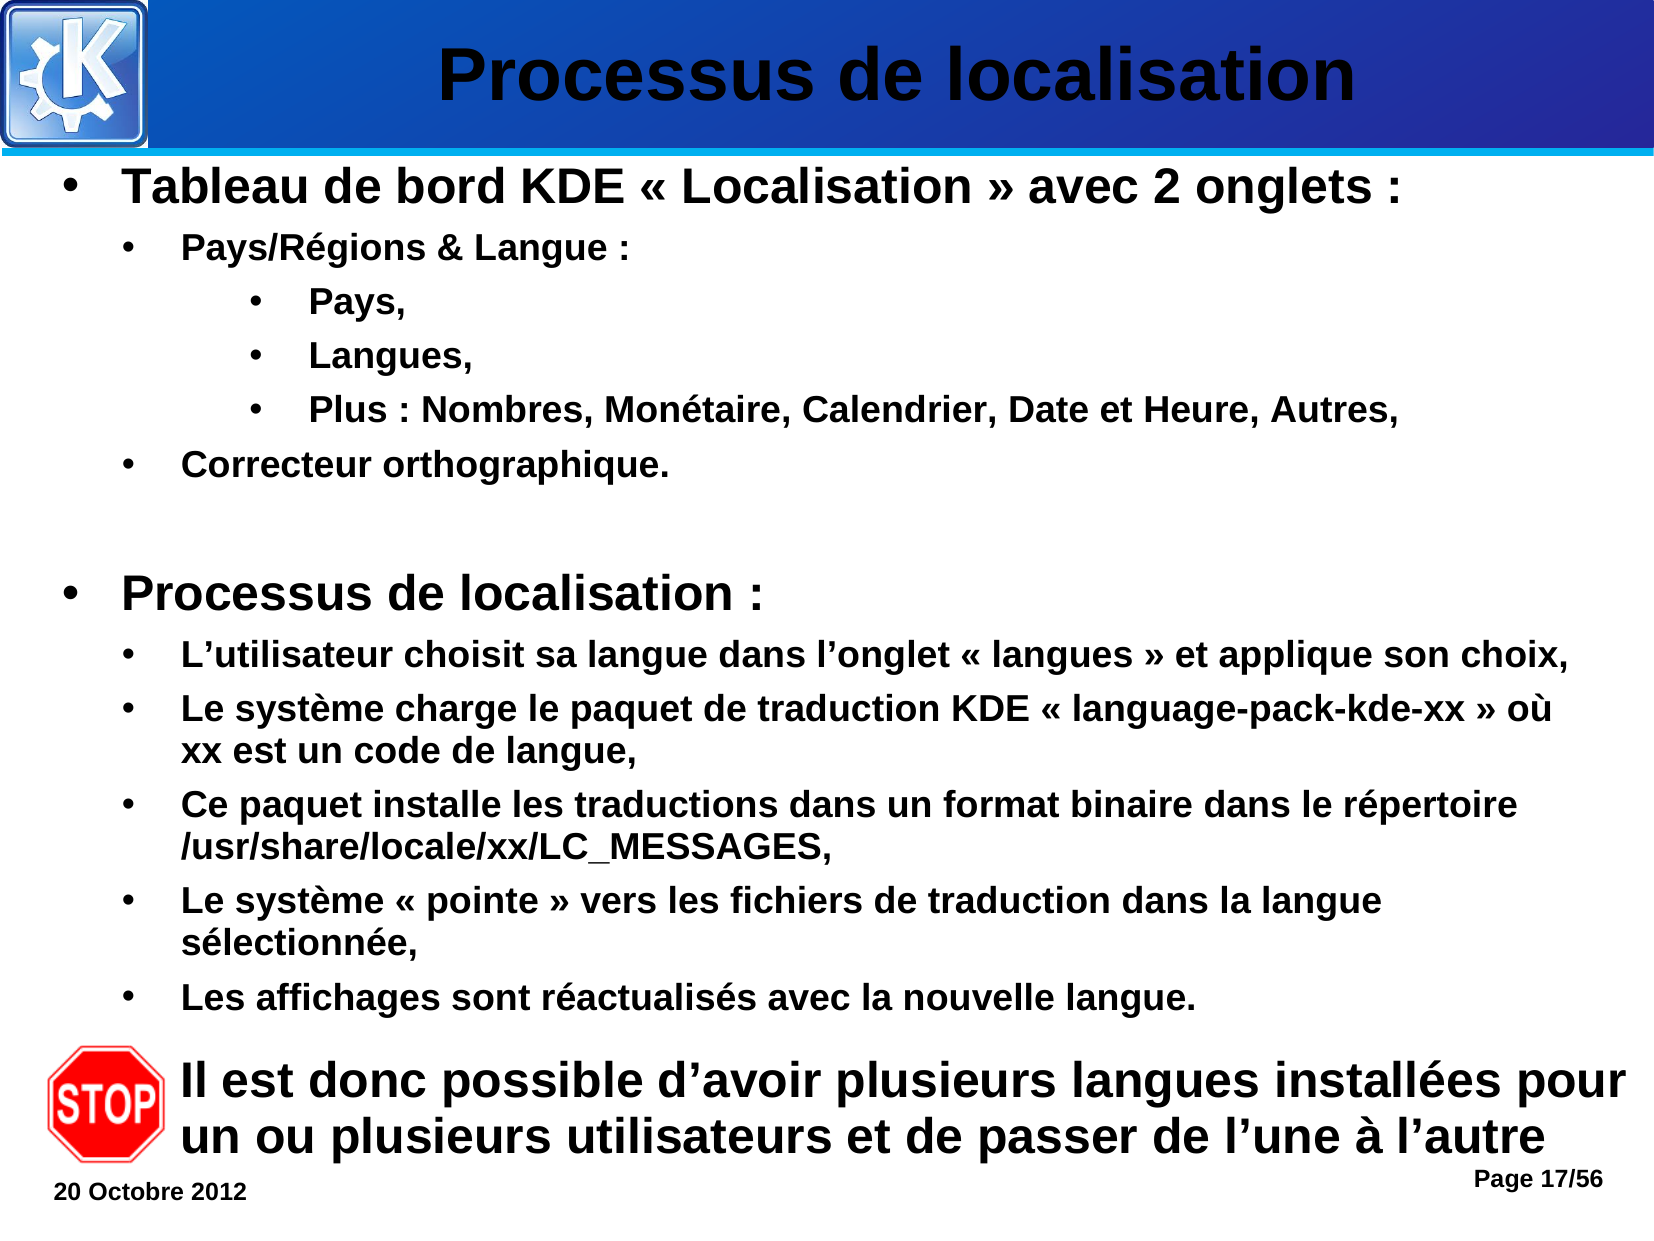

Processus de localisation
Tableau de bord KDE « Localisation » avec 2 onglets :
Pays/Régions & Langue :
Pays,
Langues,
Plus : Nombres, Monétaire, Calendrier, Date et Heure, Autres,
Correcteur orthographique.
Processus de localisation :
L’utilisateur choisit sa langue dans l’onglet « langues » et applique son choix,
Le système charge le paquet de traduction KDE « language-pack-kde-xx » où xx est un code de langue,
Ce paquet installe les traductions dans un format binaire dans le répertoire /usr/share/locale/xx/LC_MESSAGES,
Le système « pointe » vers les fichiers de traduction dans la langue sélectionnée,
Les affichages sont réactualisés avec la nouvelle langue.
Il est donc possible d’avoir plusieurs langues installées pour un ou plusieurs utilisateurs et de passer de l’une à l’autre